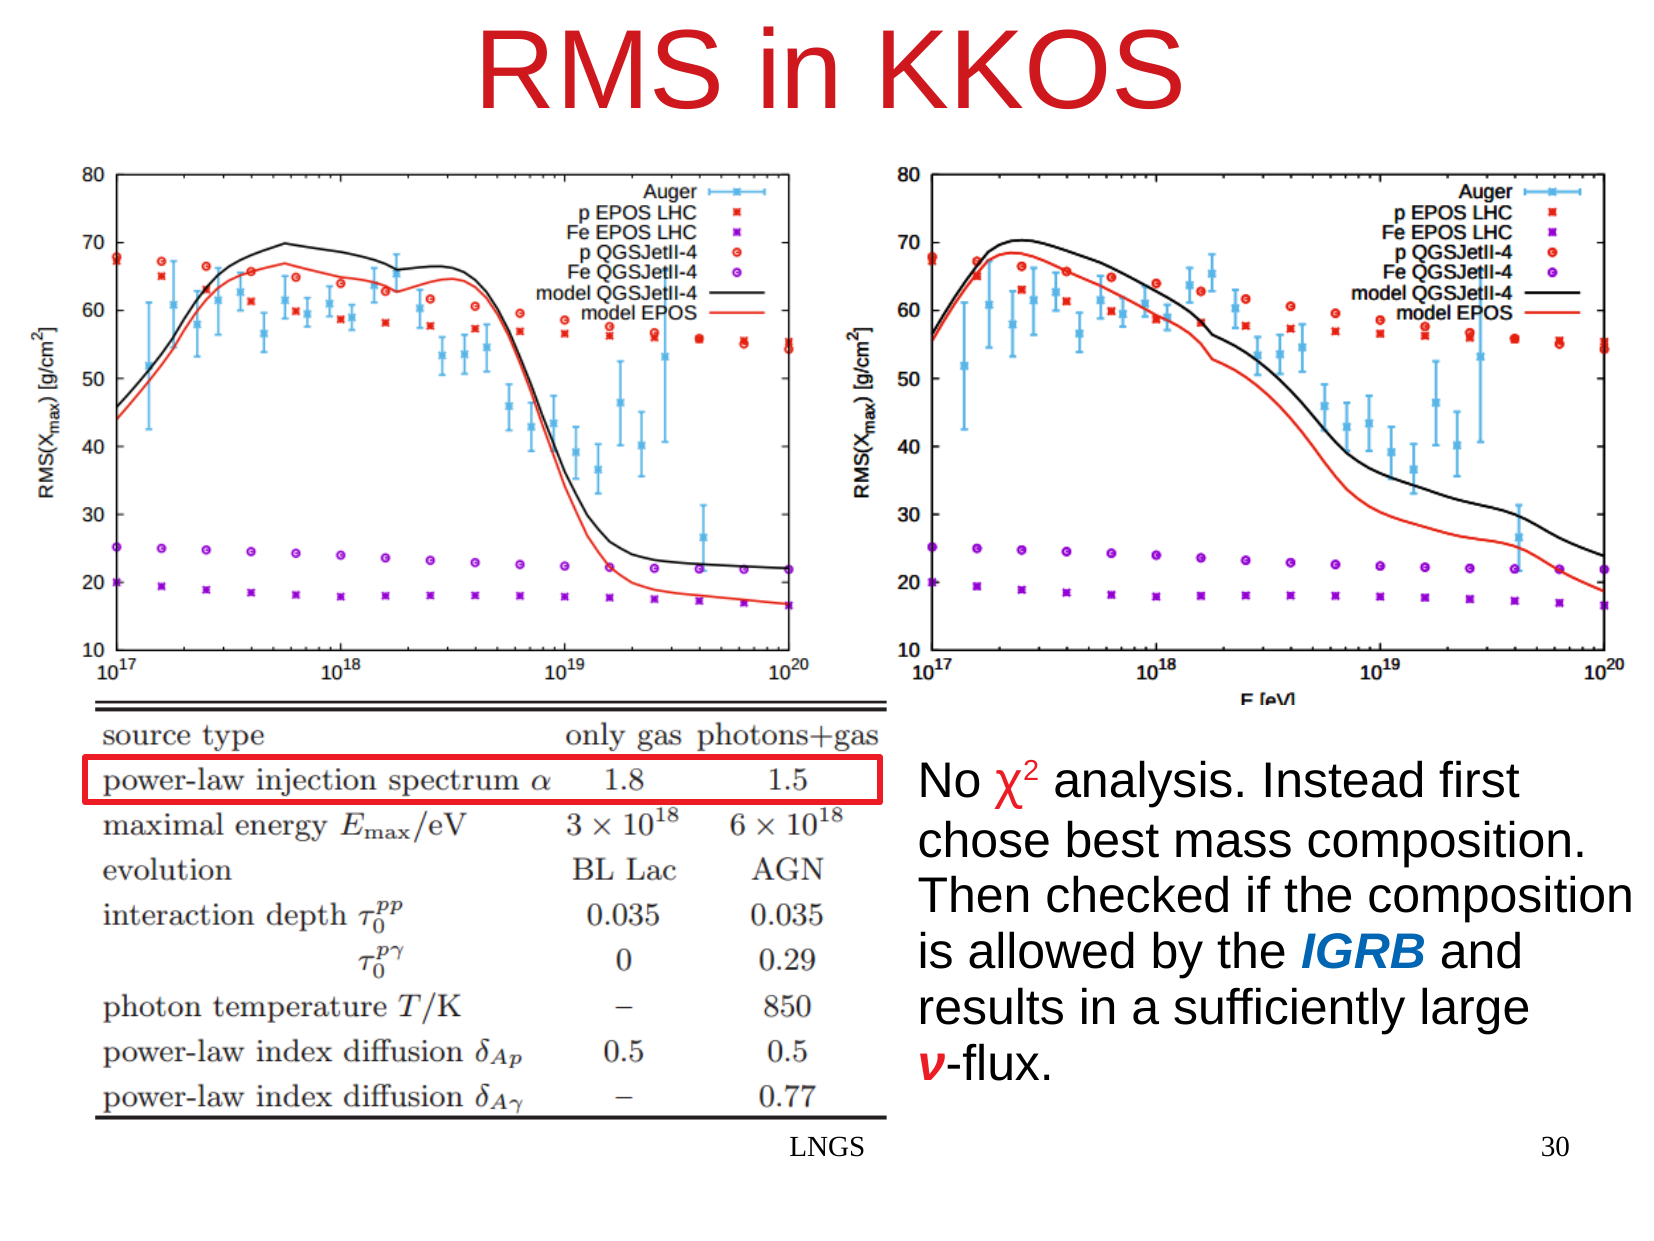

# RMS in KKOS
No χ2 analysis. Instead first
chose best mass composition. Then checked if the composition is allowed by the IGRB and results in a sufficiently large
ν-flux.
LNGS
30